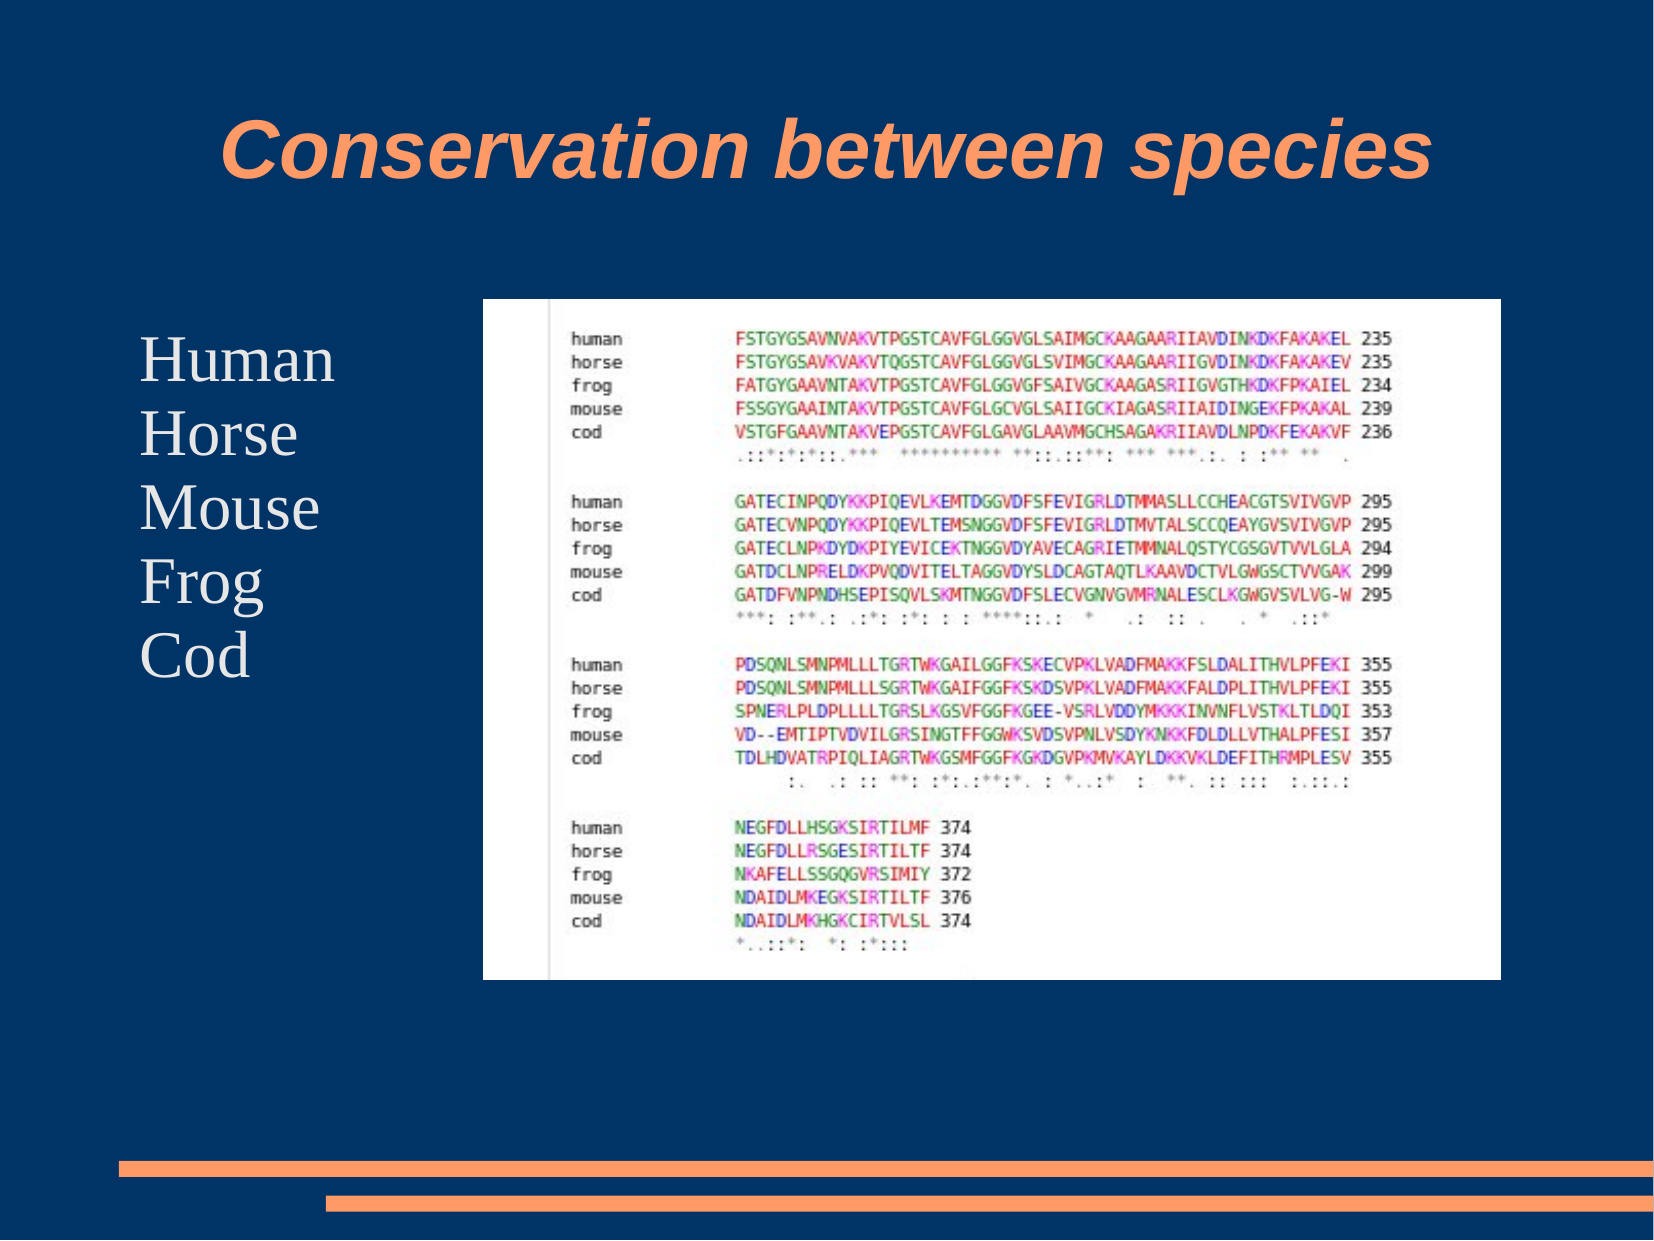

# Conservation between species
Human
Horse
Mouse
Frog
Cod